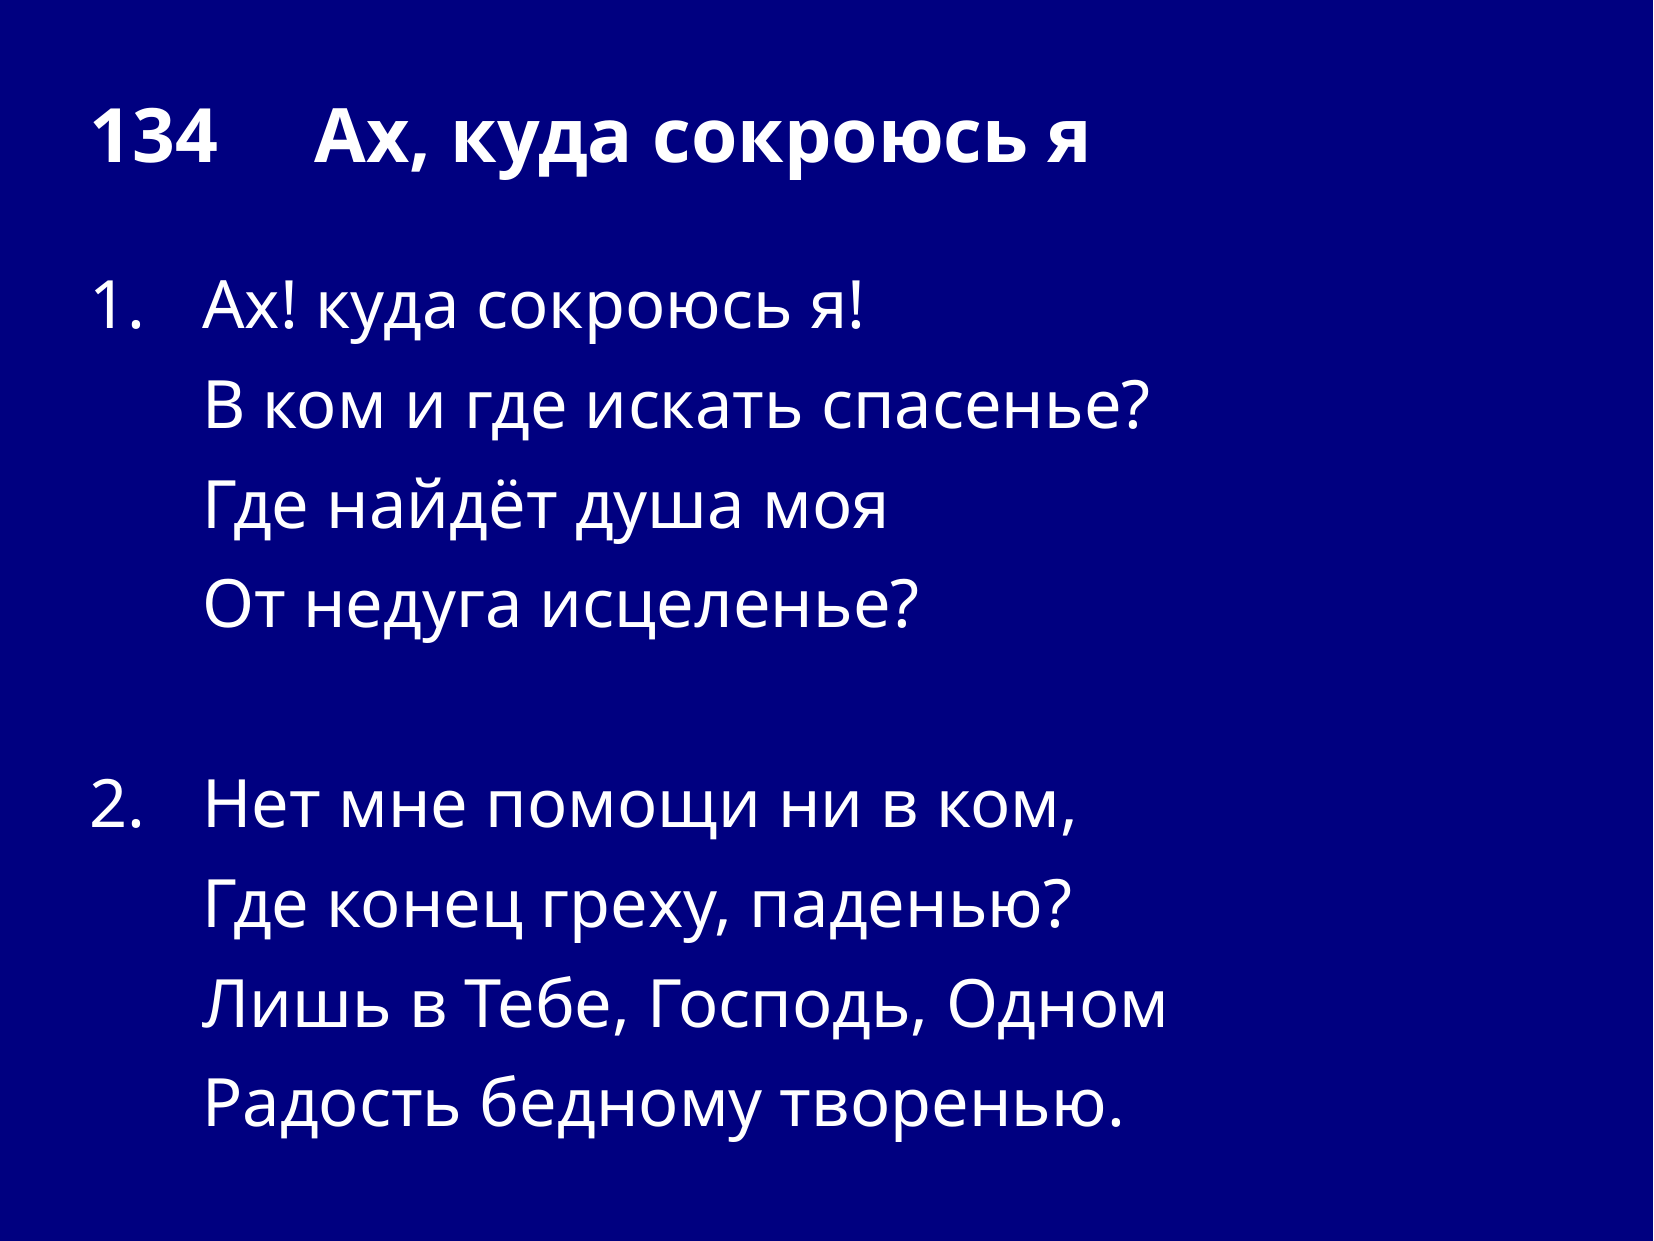

134	Ах, куда сокроюсь я
1.	Ах! куда сокроюсь я!
	В ком и где искать спасенье?
	Где найдёт душа моя
	От недуга исцеленье?
2.	Нет мне помощи ни в ком,
	Где конец греху, паденью?
	Лишь в Тебе, Господь, Одном
	Радость бедному творенью.